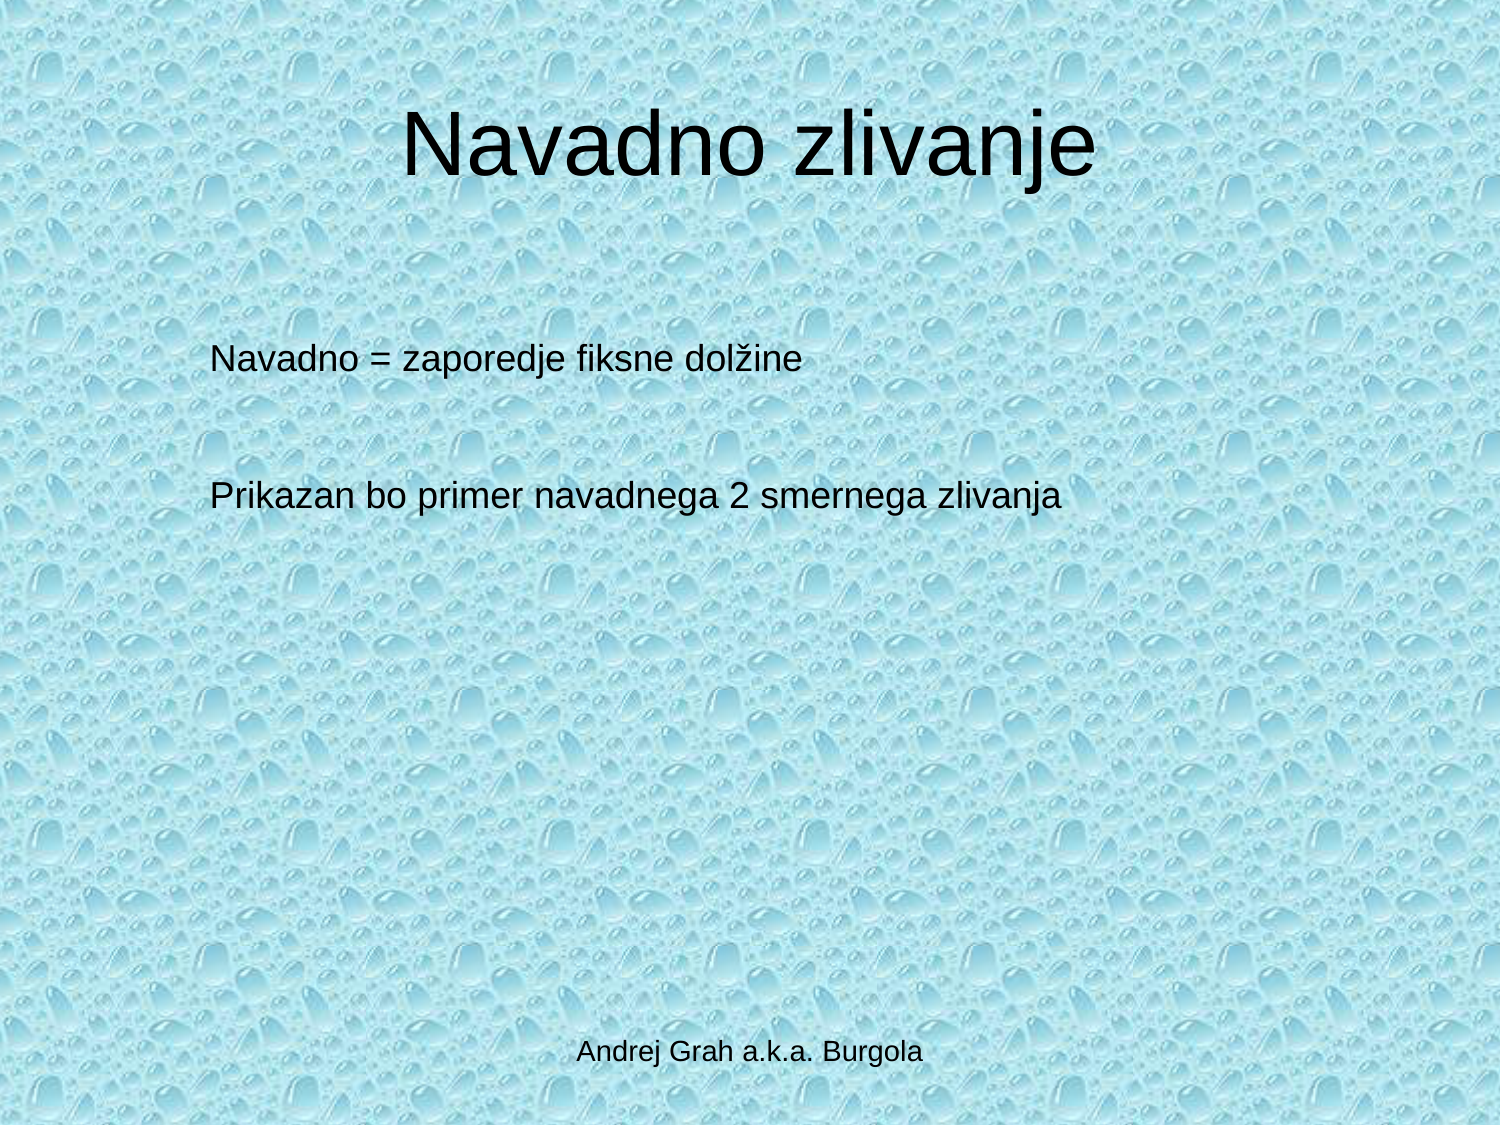

# Navadno zlivanje
Navadno = zaporedje fiksne dolžine
Prikazan bo primer navadnega 2 smernega zlivanja
Andrej Grah a.k.a. Burgola